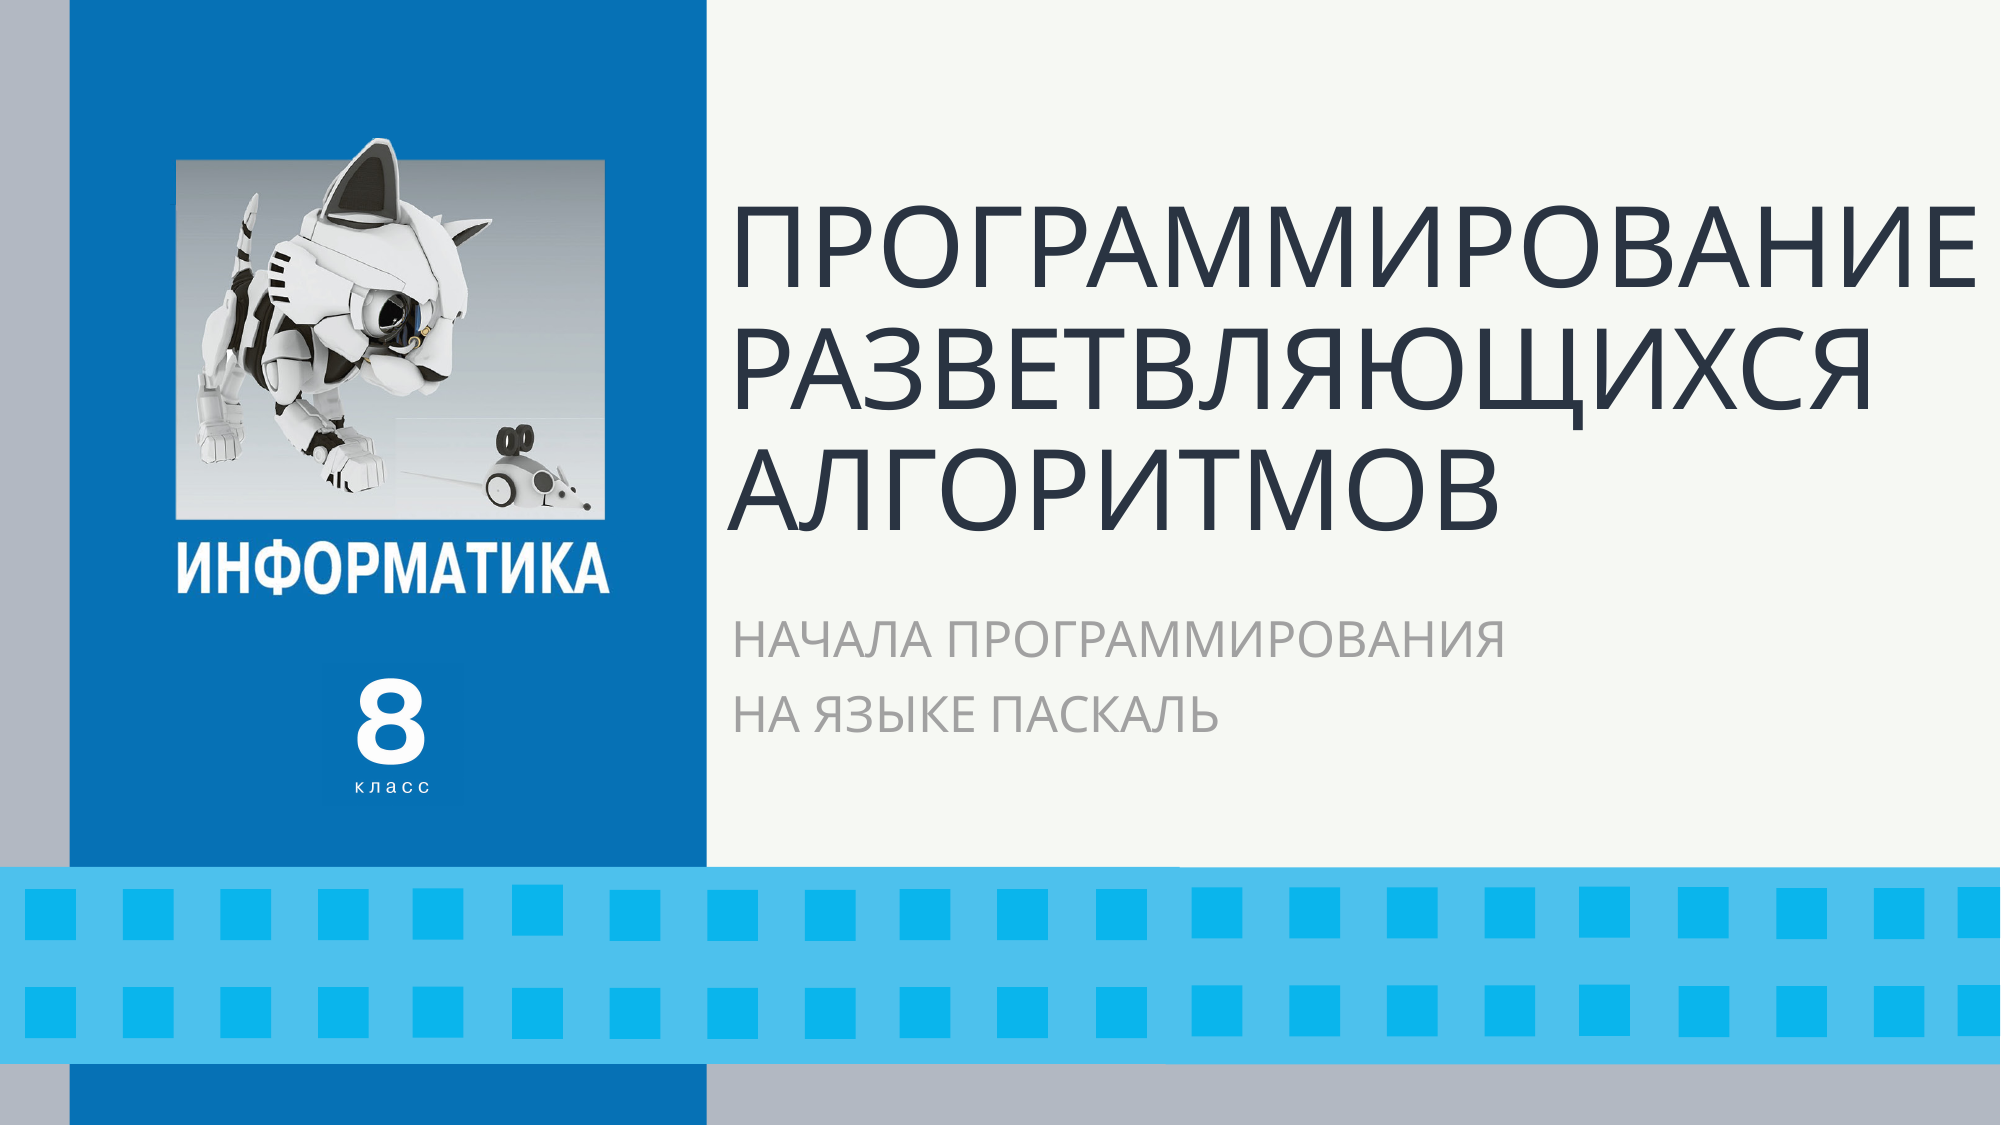

# ПРОГРАММИРОВАНИЕ РАЗВЕТВЛЯЮЩИХСЯ АЛГОРИТМОВ
НАЧАЛА ПРОГРАММИРОВАНИЯ
НА ЯЗЫКЕ ПАСКАЛЬ